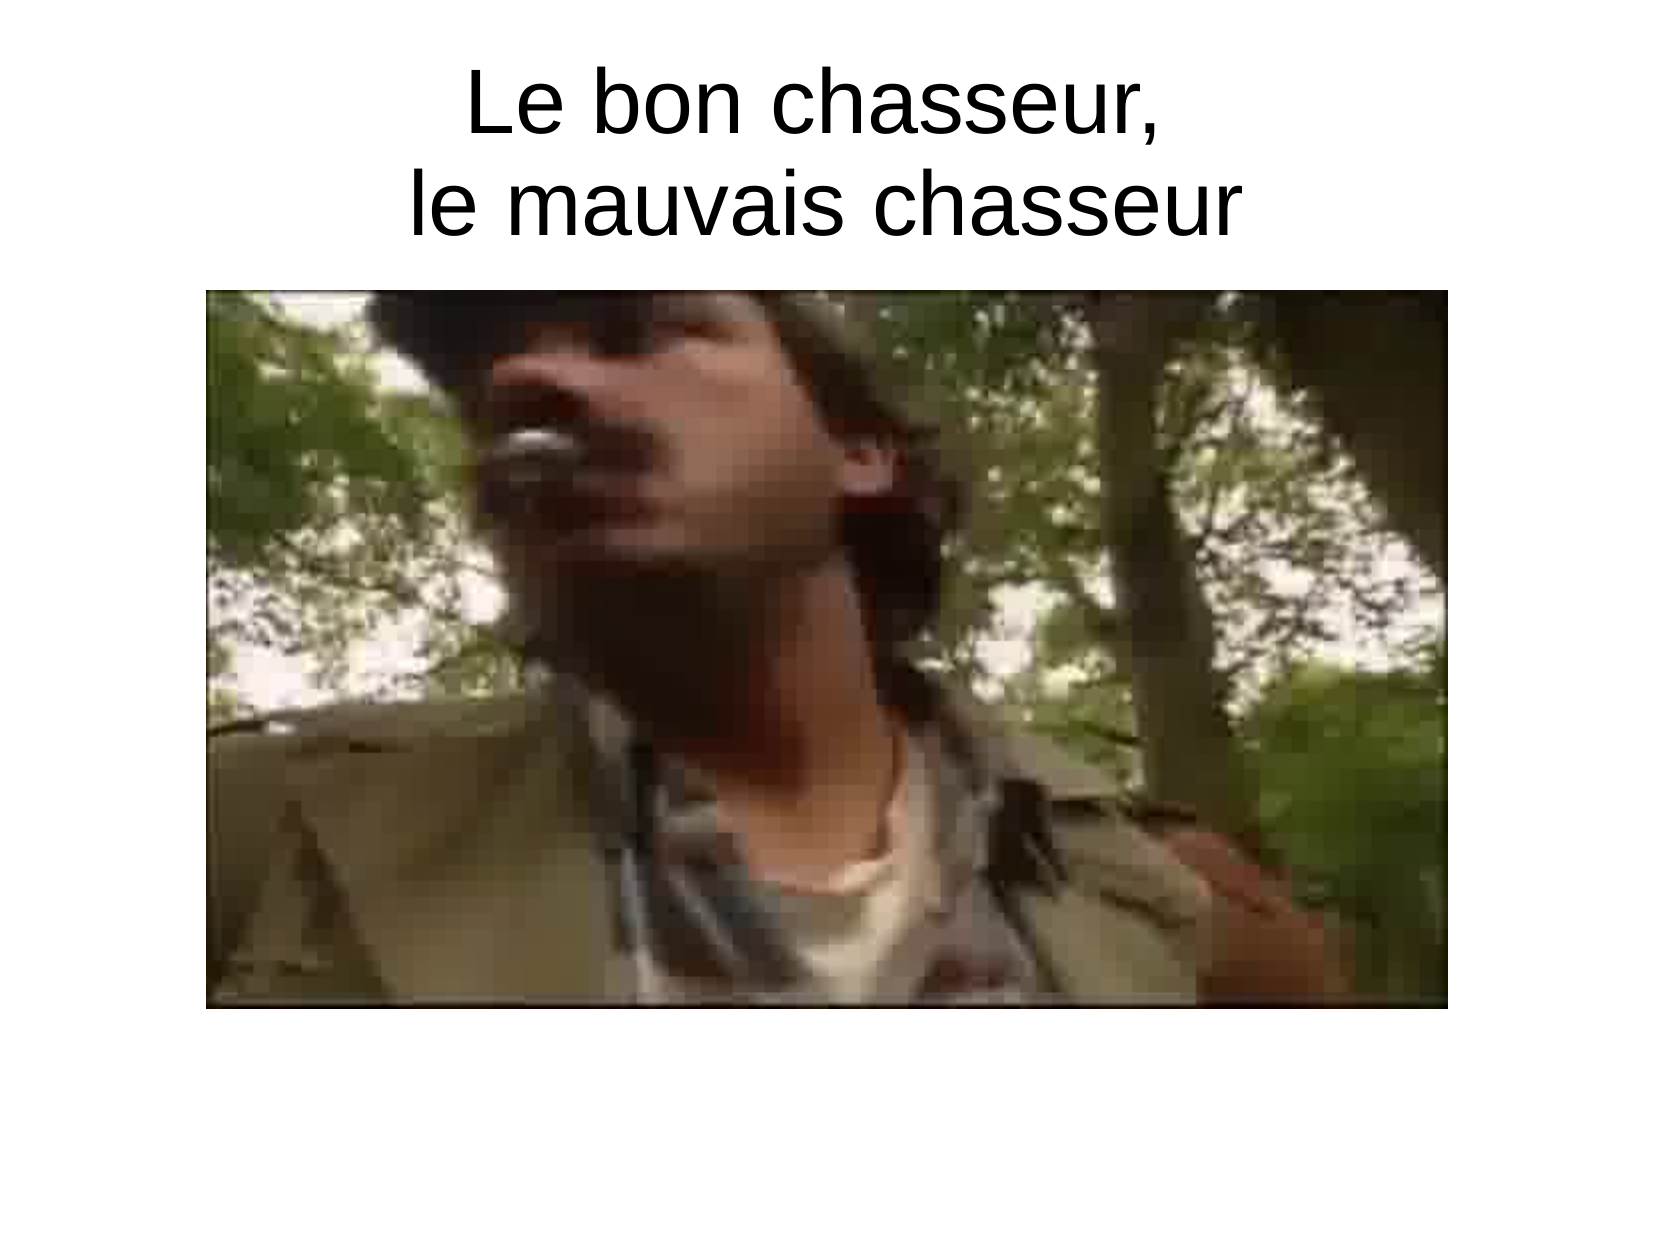

# Le bon chasseur, le mauvais chasseur